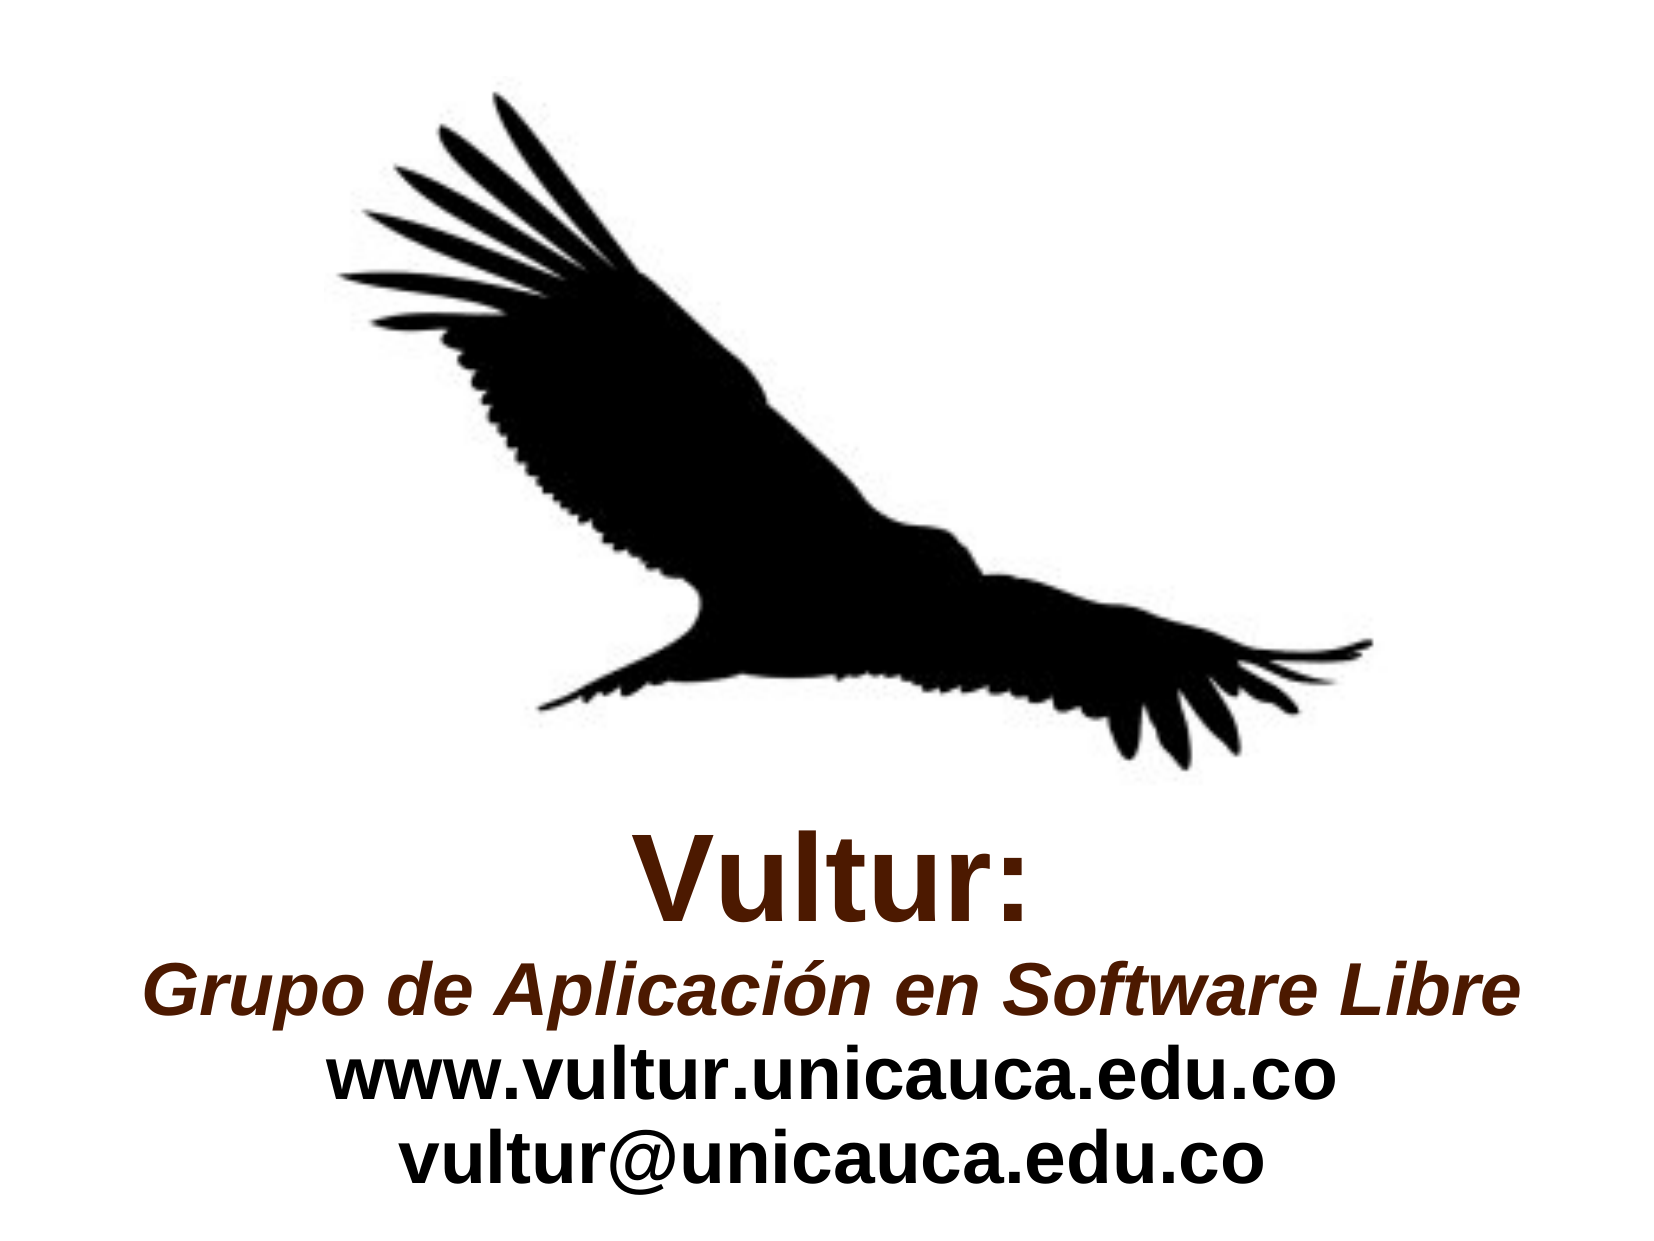

# Vultur: Grupo de Aplicación en Software Libre www.vultur.unicauca.edu.covultur@unicauca.edu.co